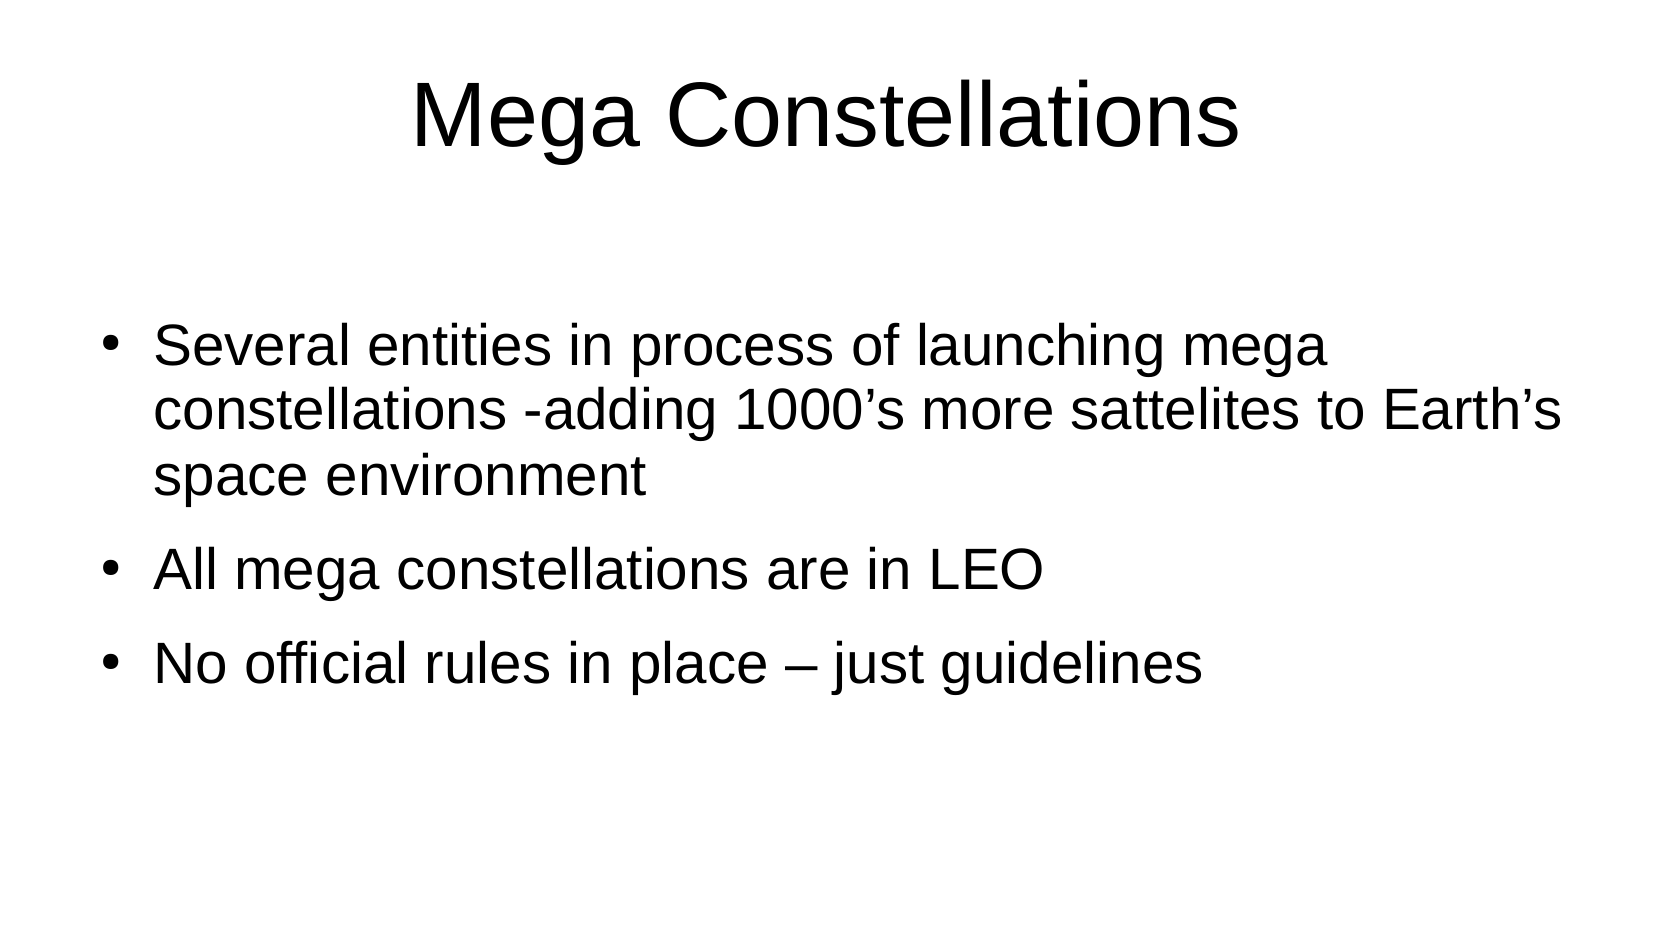

# Mega Constellations
Several entities in process of launching mega constellations -adding 1000’s more sattelites to Earth’s space environment
All mega constellations are in LEO
No official rules in place – just guidelines